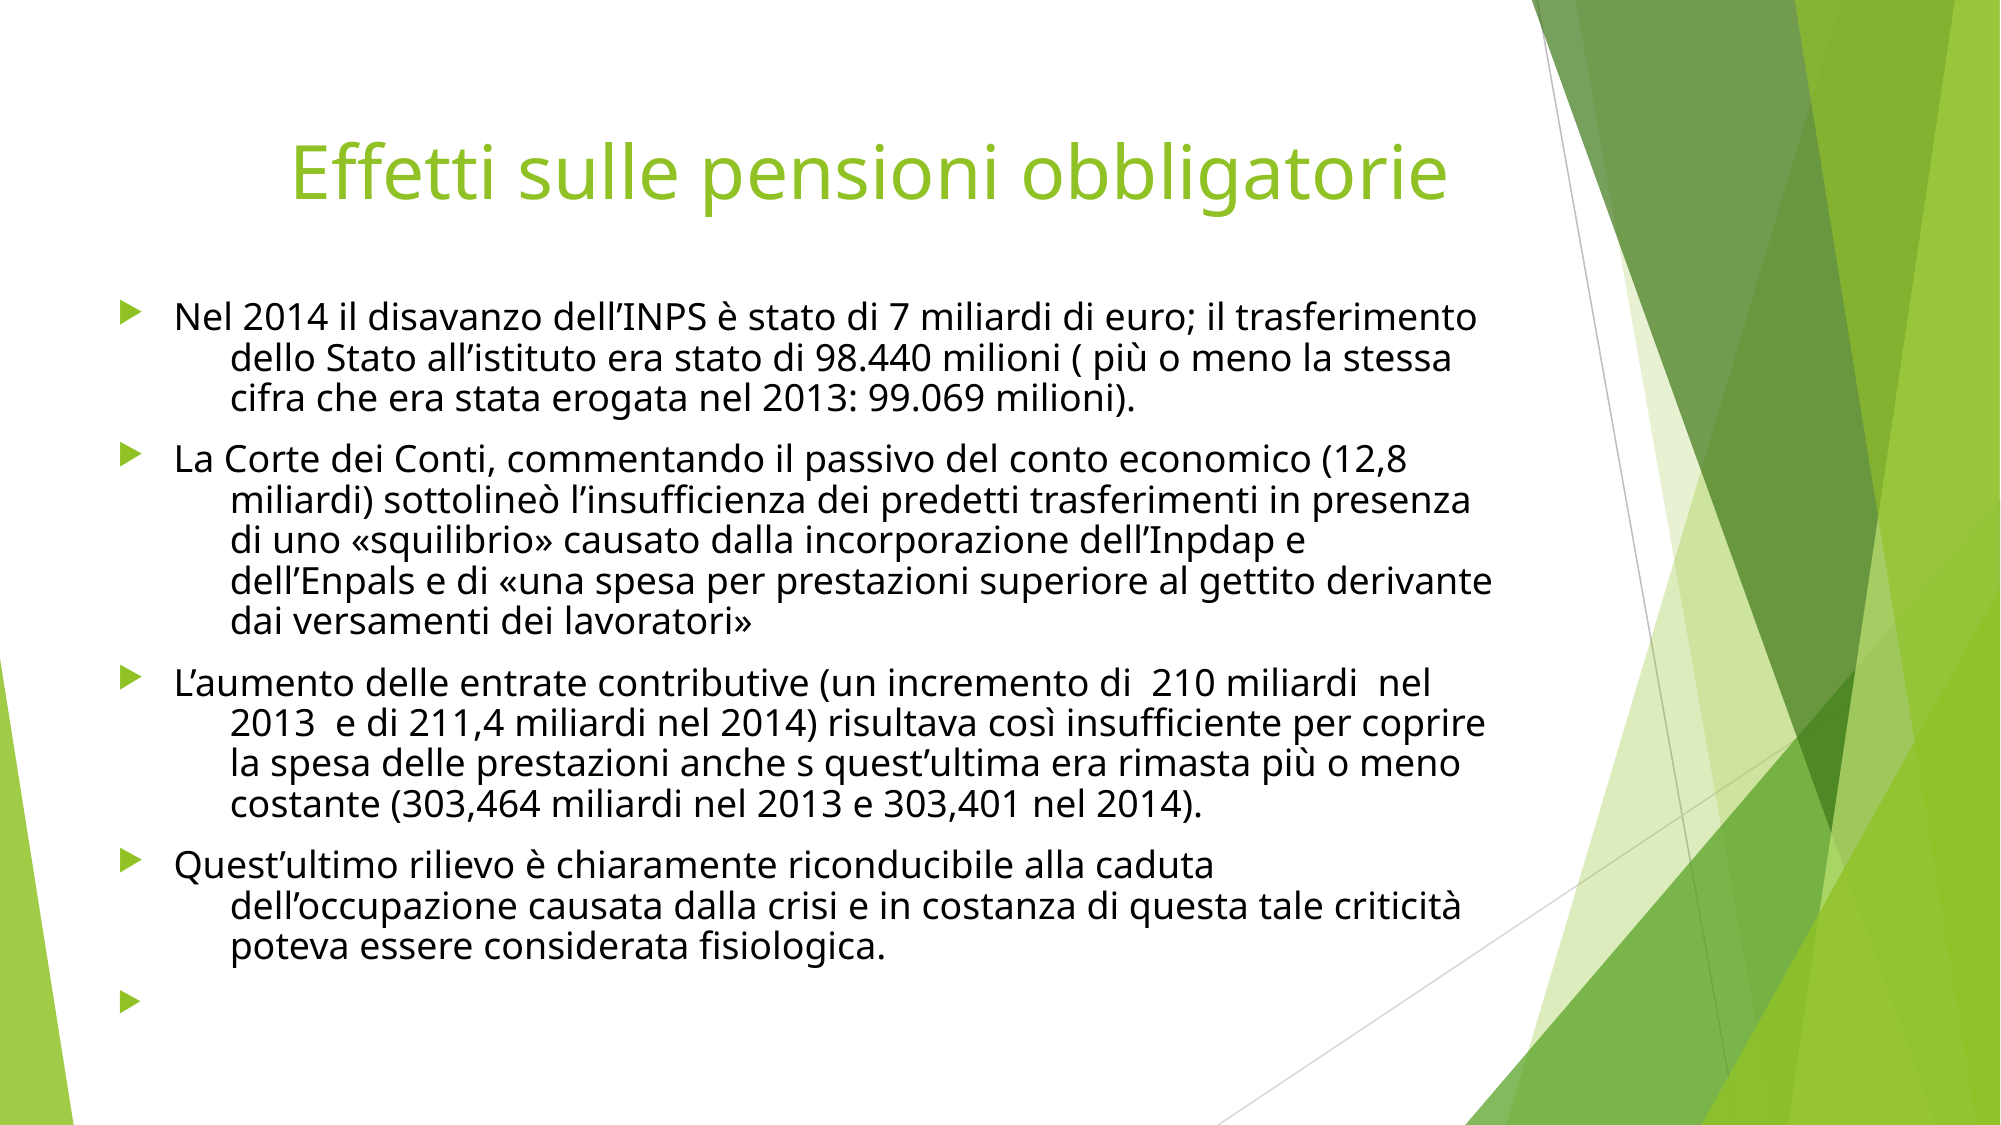

# Effetti sulle pensioni obbligatorie
Nel 2014 il disavanzo dell’INPS è stato di 7 miliardi di euro; il trasferimento dello Stato all’istituto era stato di 98.440 milioni ( più o meno la stessa cifra che era stata erogata nel 2013: 99.069 milioni).
La Corte dei Conti, commentando il passivo del conto economico (12,8 miliardi) sottolineò l’insufficienza dei predetti trasferimenti in presenza di uno «squilibrio» causato dalla incorporazione dell’Inpdap e dell’Enpals e di «una spesa per prestazioni superiore al gettito derivante dai versamenti dei lavoratori»
L’aumento delle entrate contributive (un incremento di 210 miliardi nel 2013 e di 211,4 miliardi nel 2014) risultava così insufficiente per coprire la spesa delle prestazioni anche s quest’ultima era rimasta più o meno costante (303,464 miliardi nel 2013 e 303,401 nel 2014).
Quest’ultimo rilievo è chiaramente riconducibile alla caduta dell’occupazione causata dalla crisi e in costanza di questa tale criticità poteva essere considerata fisiologica.